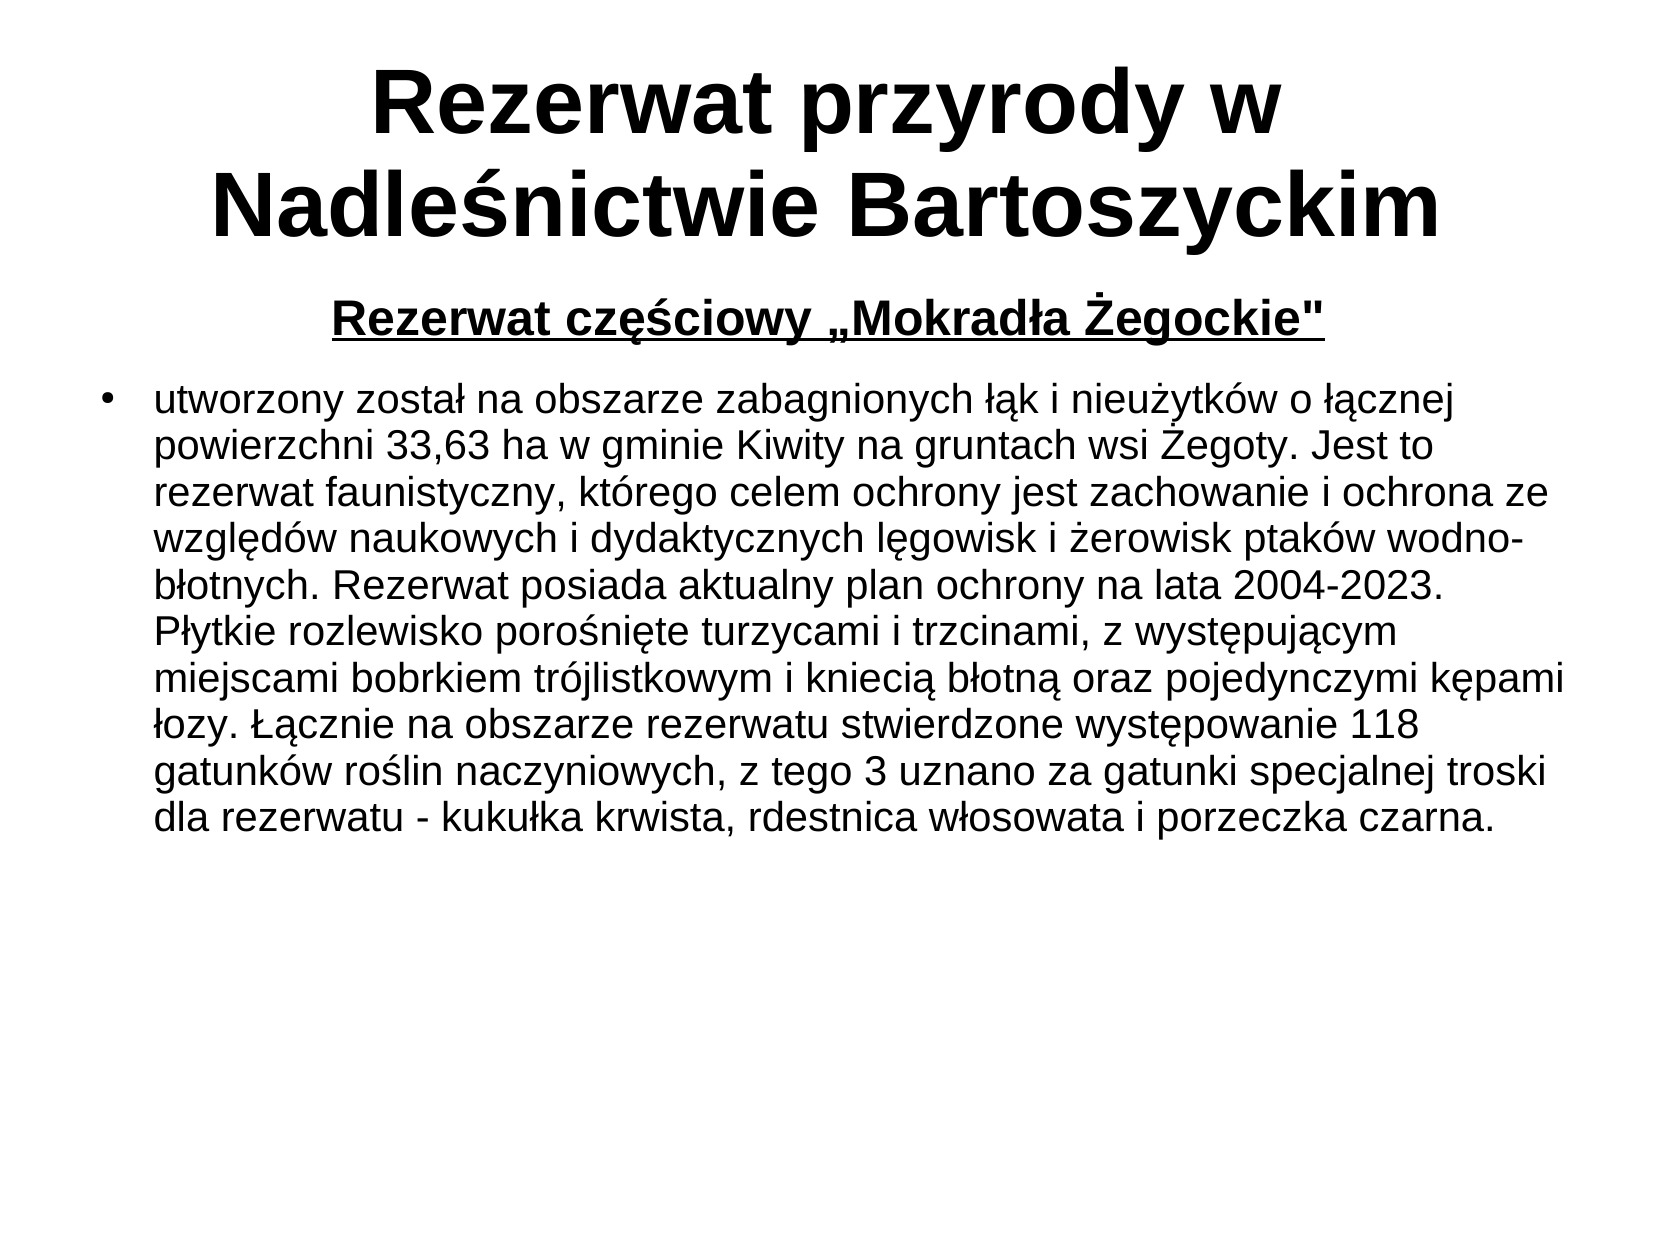

# Rezerwat przyrody w Nadleśnictwie Bartoszyckim
Rezerwat częściowy „Mokradła Żegockie"
utworzony został na obszarze zabagnionych łąk i nieużytków o łącznej powierzchni 33,63 ha w gminie Kiwity na gruntach wsi Żegoty. Jest to rezerwat faunistyczny, którego celem ochrony jest zachowanie i ochrona ze względów naukowych i dydaktycznych lęgowisk i żerowisk ptaków wodno-błotnych. Rezerwat posiada aktualny plan ochrony na lata 2004-2023. Płytkie rozlewisko porośnięte turzycami i trzcinami, z występującym miejscami bobrkiem trójlistkowym i kniecią błotną oraz pojedynczymi kępami łozy. Łącznie na obszarze rezerwatu stwierdzone występowanie 118 gatunków roślin naczyniowych, z tego 3 uznano za gatunki specjalnej troski dla rezerwatu - kukułka krwista, rdestnica włosowata i porzeczka czarna.